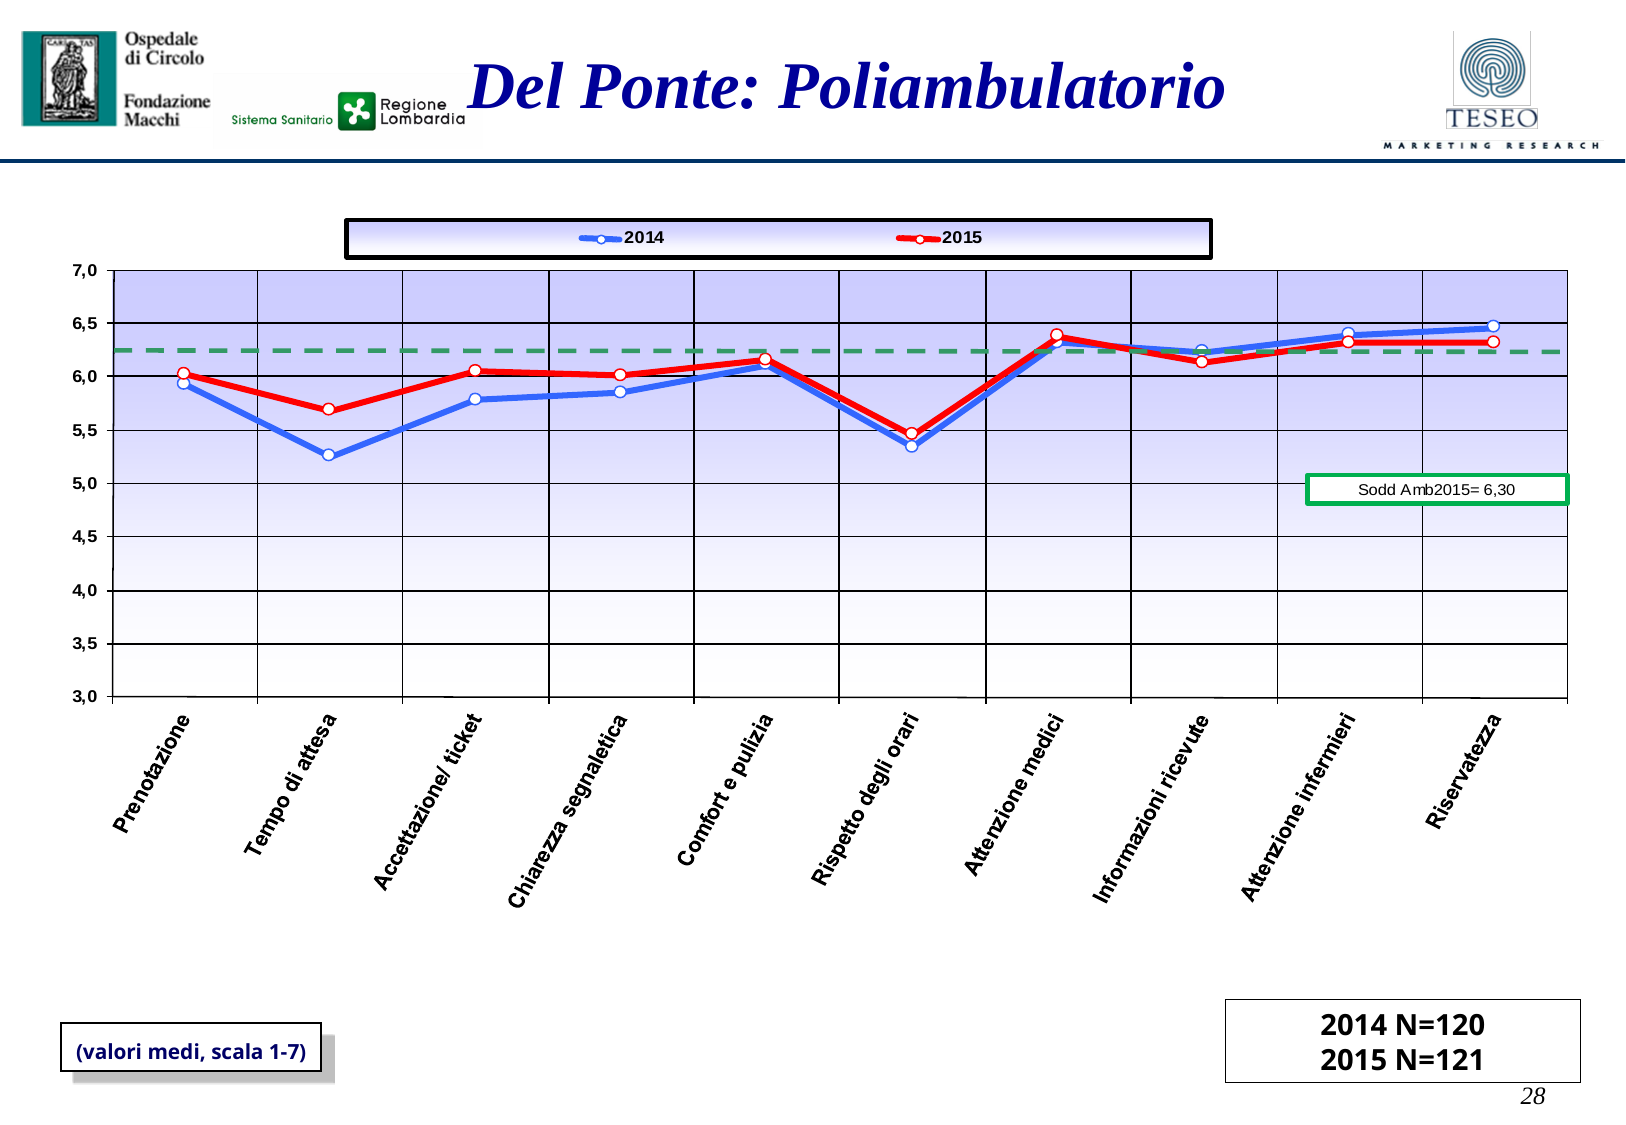

Del Ponte: Poliambulatorio
2014 N=120
2015 N=121
(valori medi, scala 1-7)